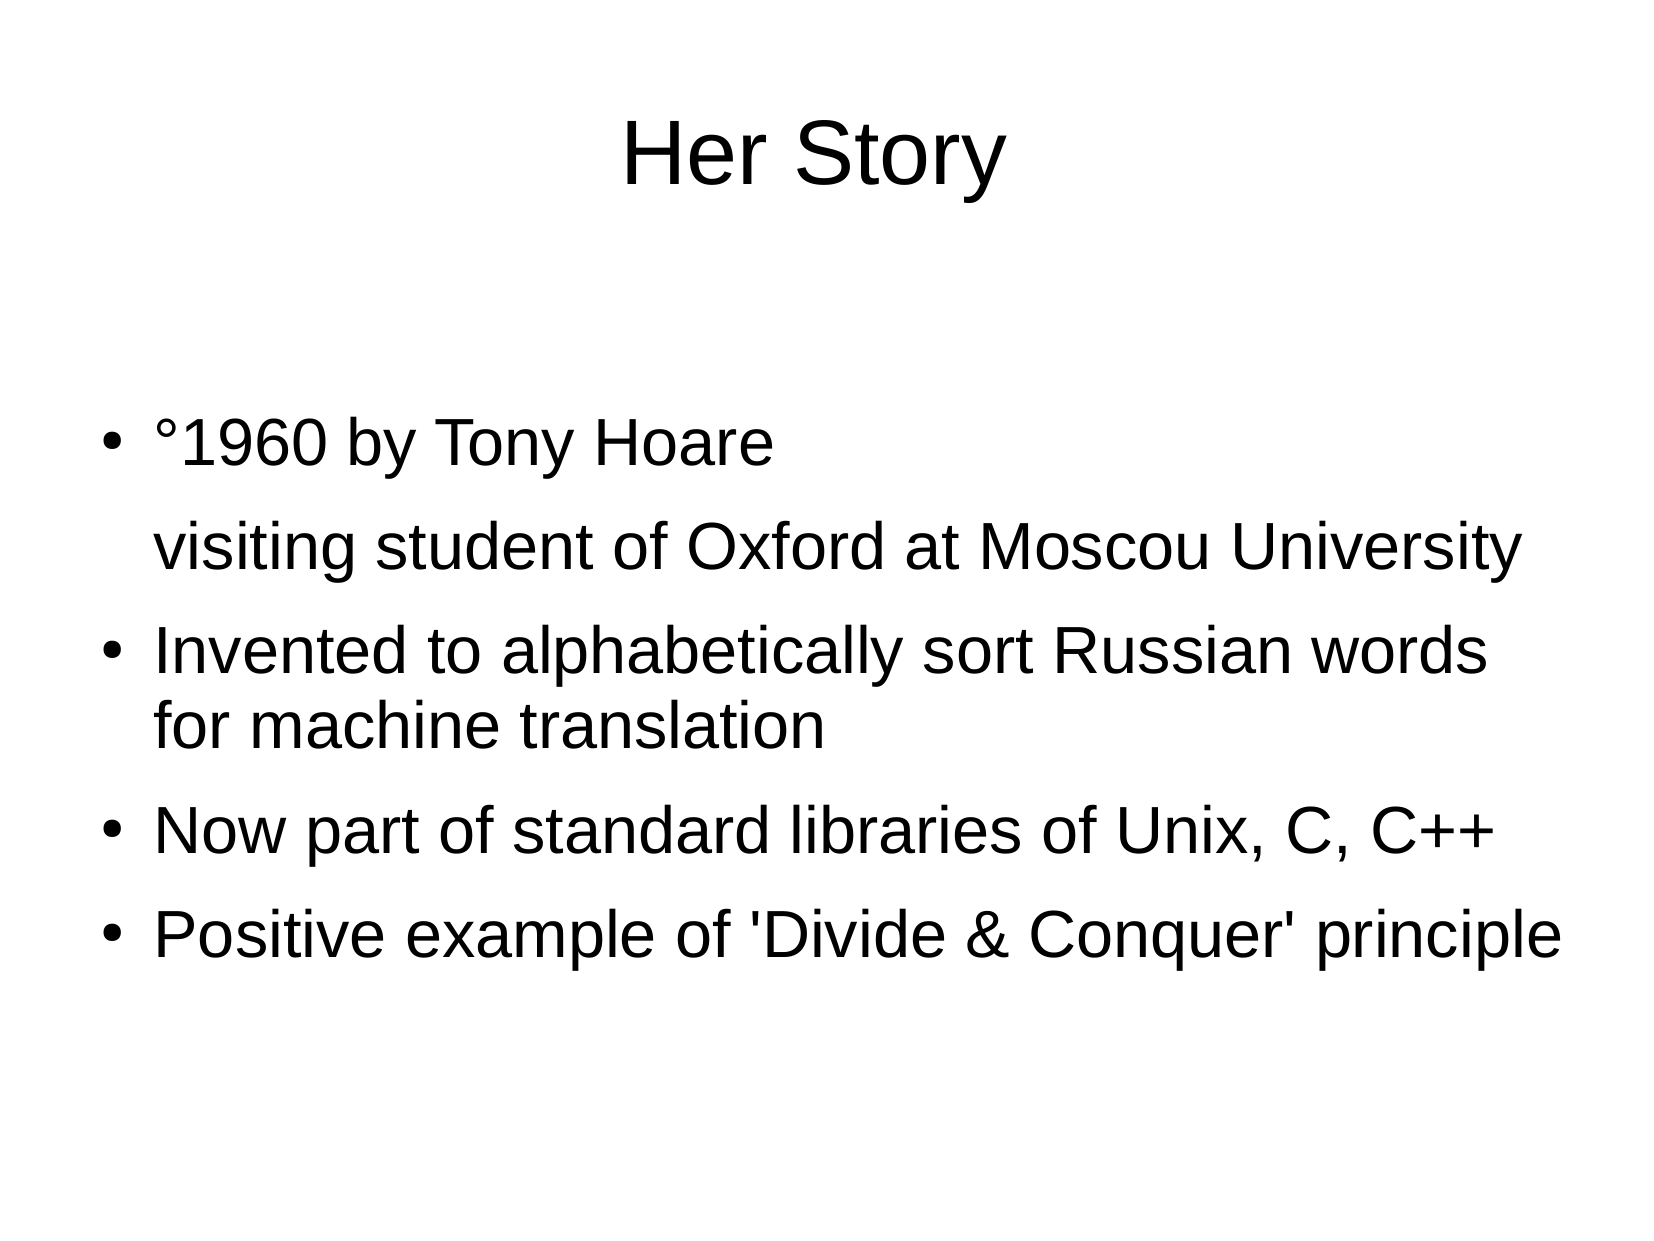

# Her Story
°1960 by Tony Hoare
visiting student of Oxford at Moscou University
Invented to alphabetically sort Russian words for machine translation
Now part of standard libraries of Unix, C, C++
Positive example of 'Divide & Conquer' principle